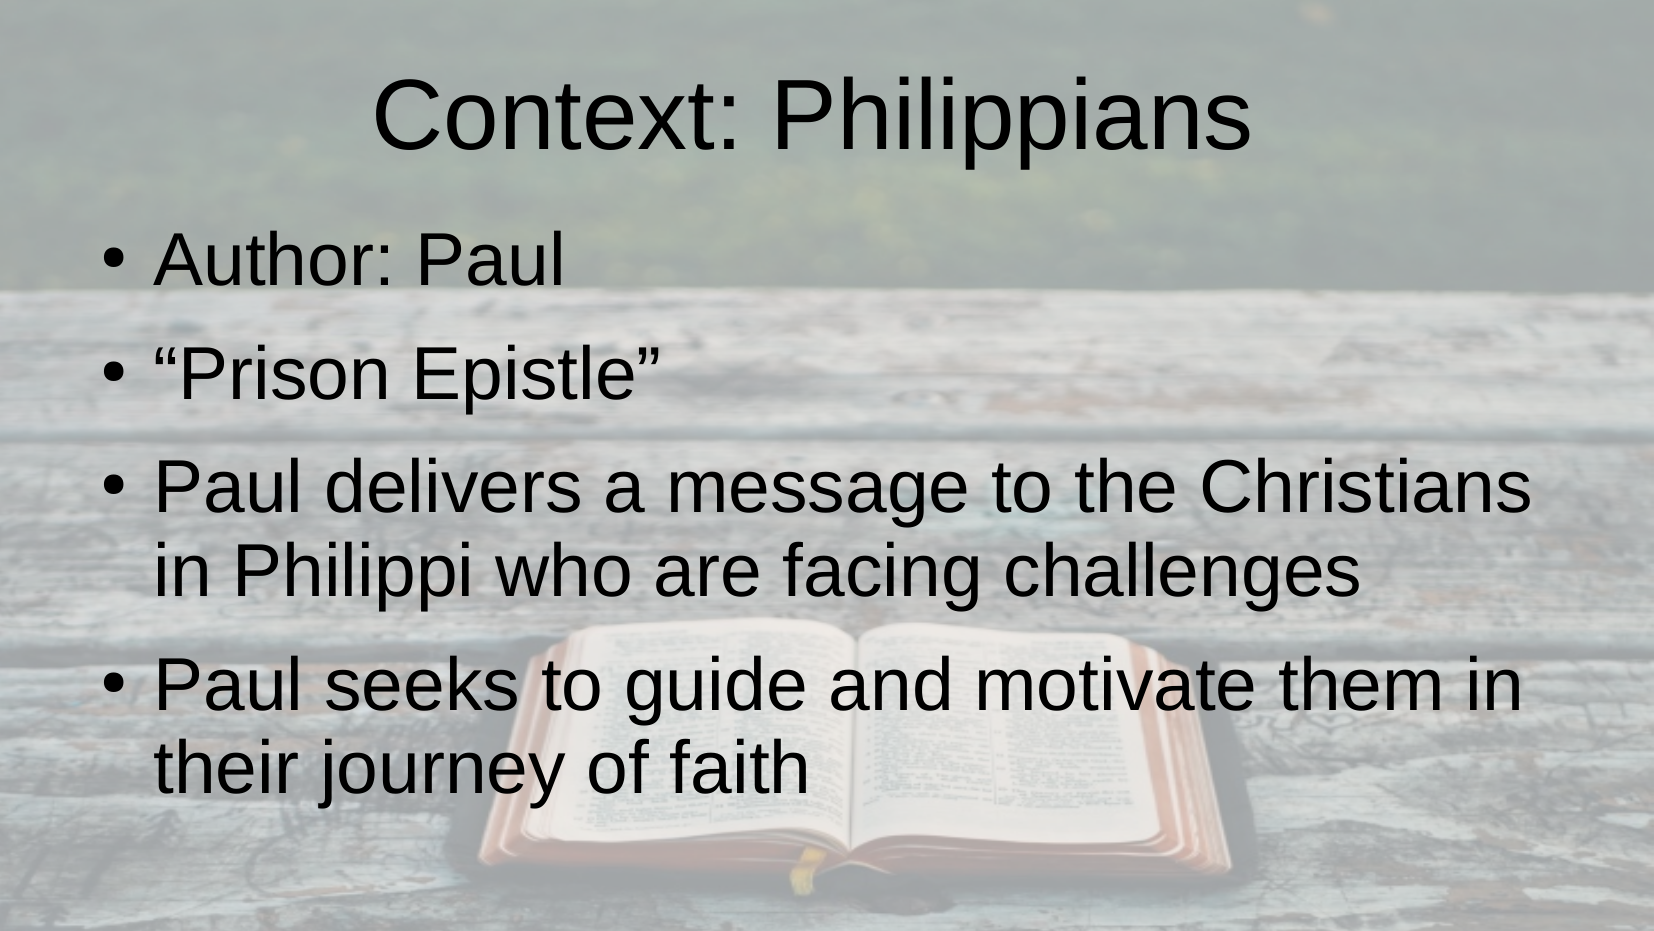

# Context: Philippians
Author: Paul
“Prison Epistle”
Paul delivers a message to the Christians in Philippi who are facing challenges
Paul seeks to guide and motivate them in their journey of faith